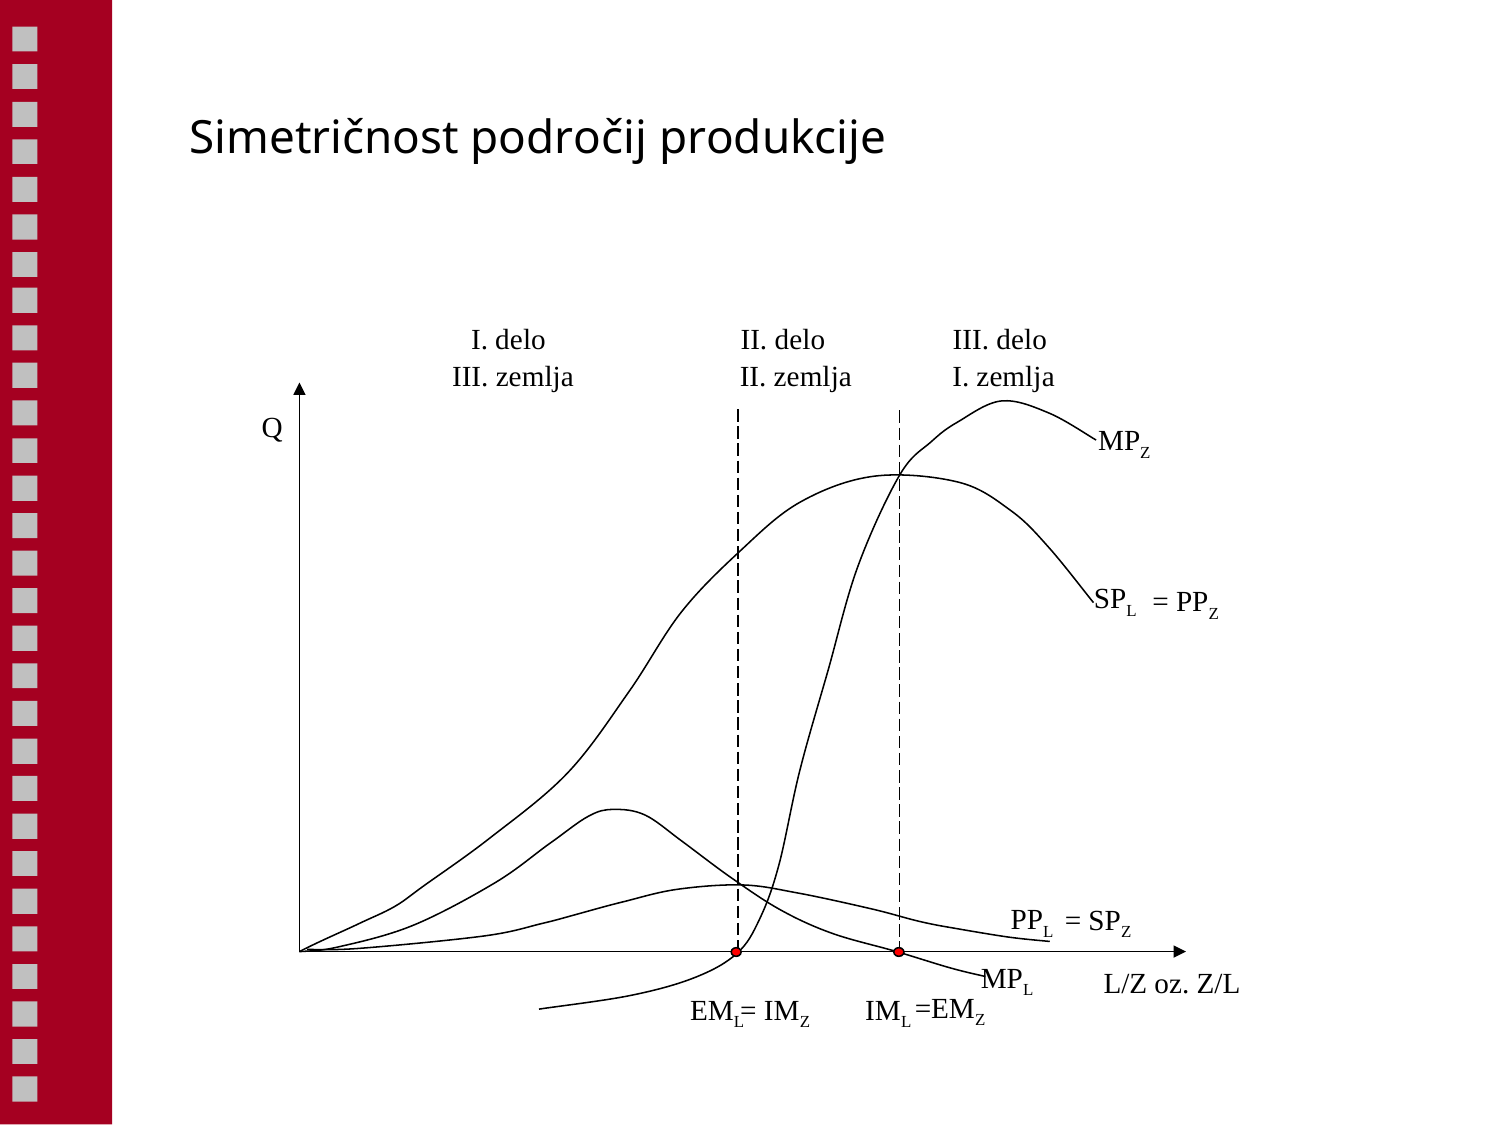

# Simetričnost področij produkcije
I. delo
II. delo
III. delo
III. zemlja
II. zemlja
I. zemlja
Q
MPZ
SPL
= PPZ
PPL
= SPZ
MPL
L/Z oz. Z/L
=EMZ
EML
= IMZ
IML